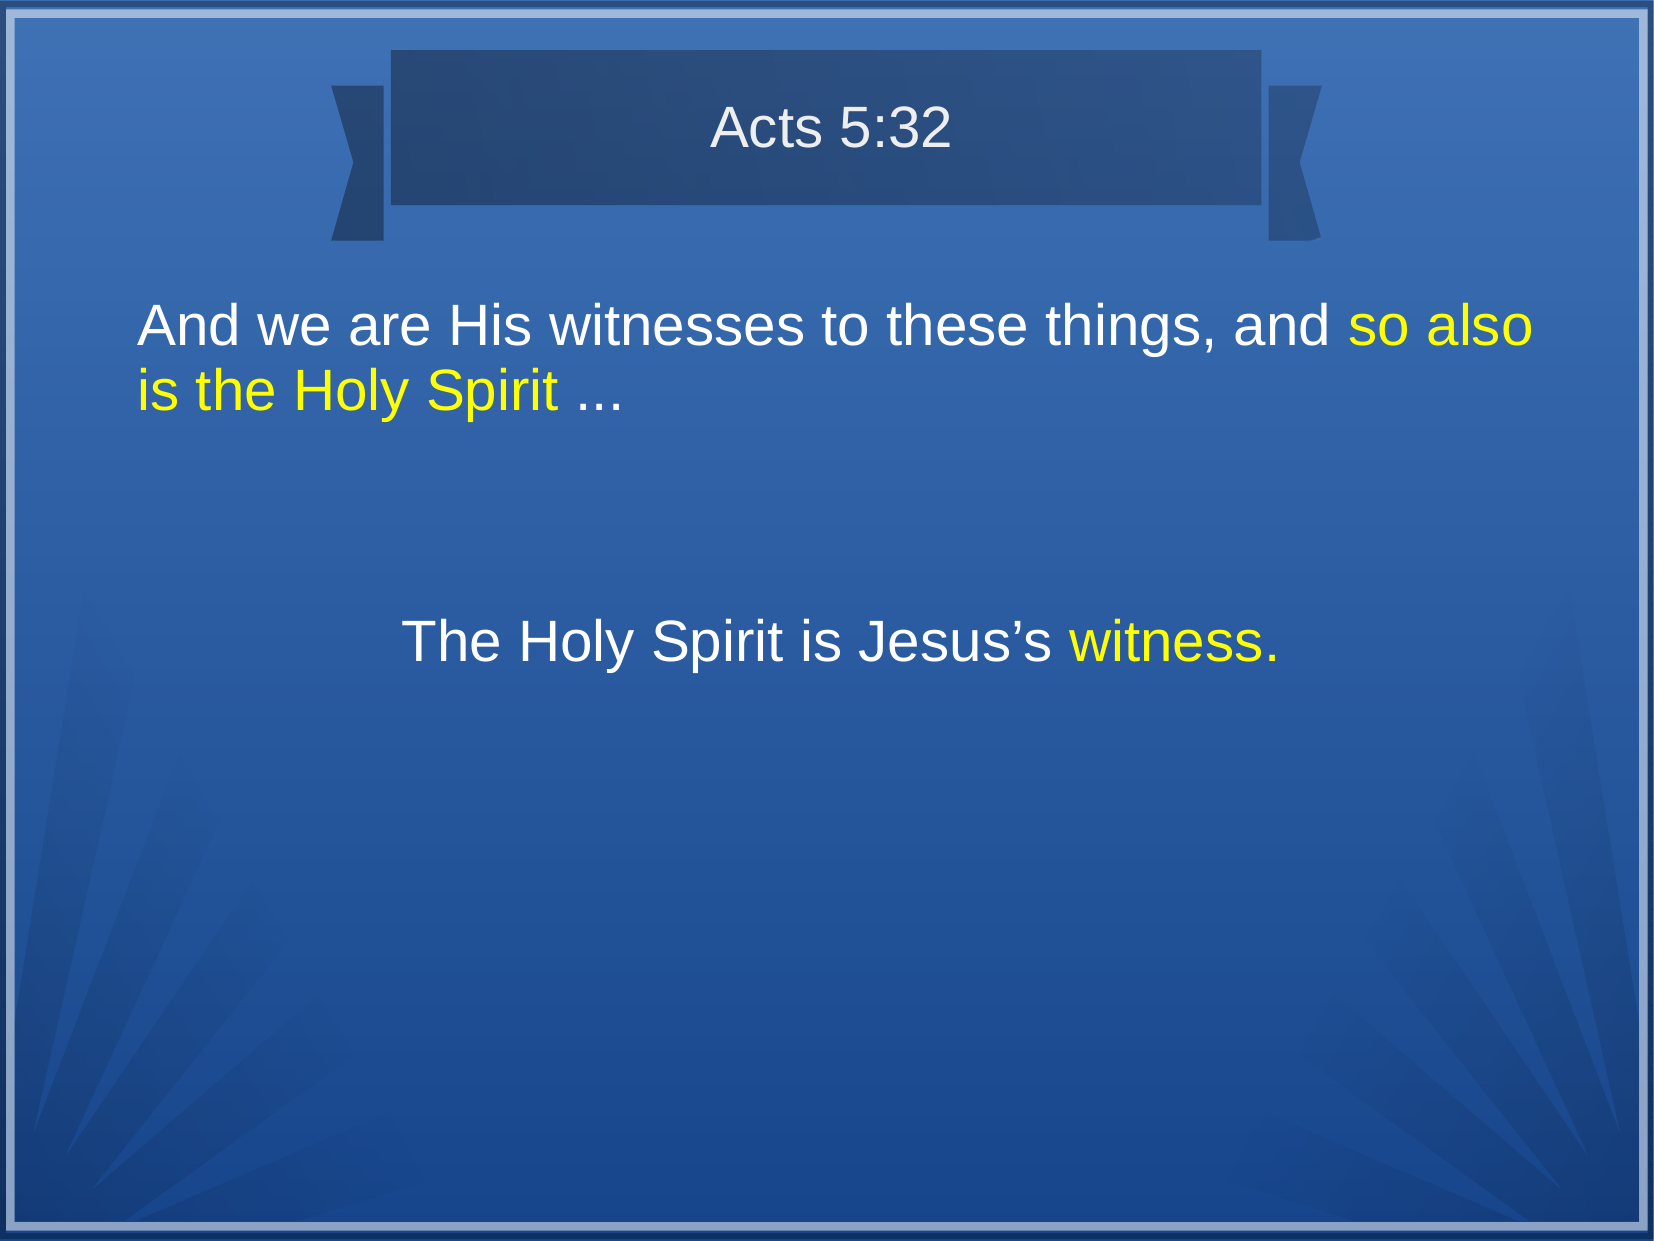

Acts 5:32
And we are His witnesses to these things, and so also is the Holy Spirit ...
The Holy Spirit is Jesus’s witness.